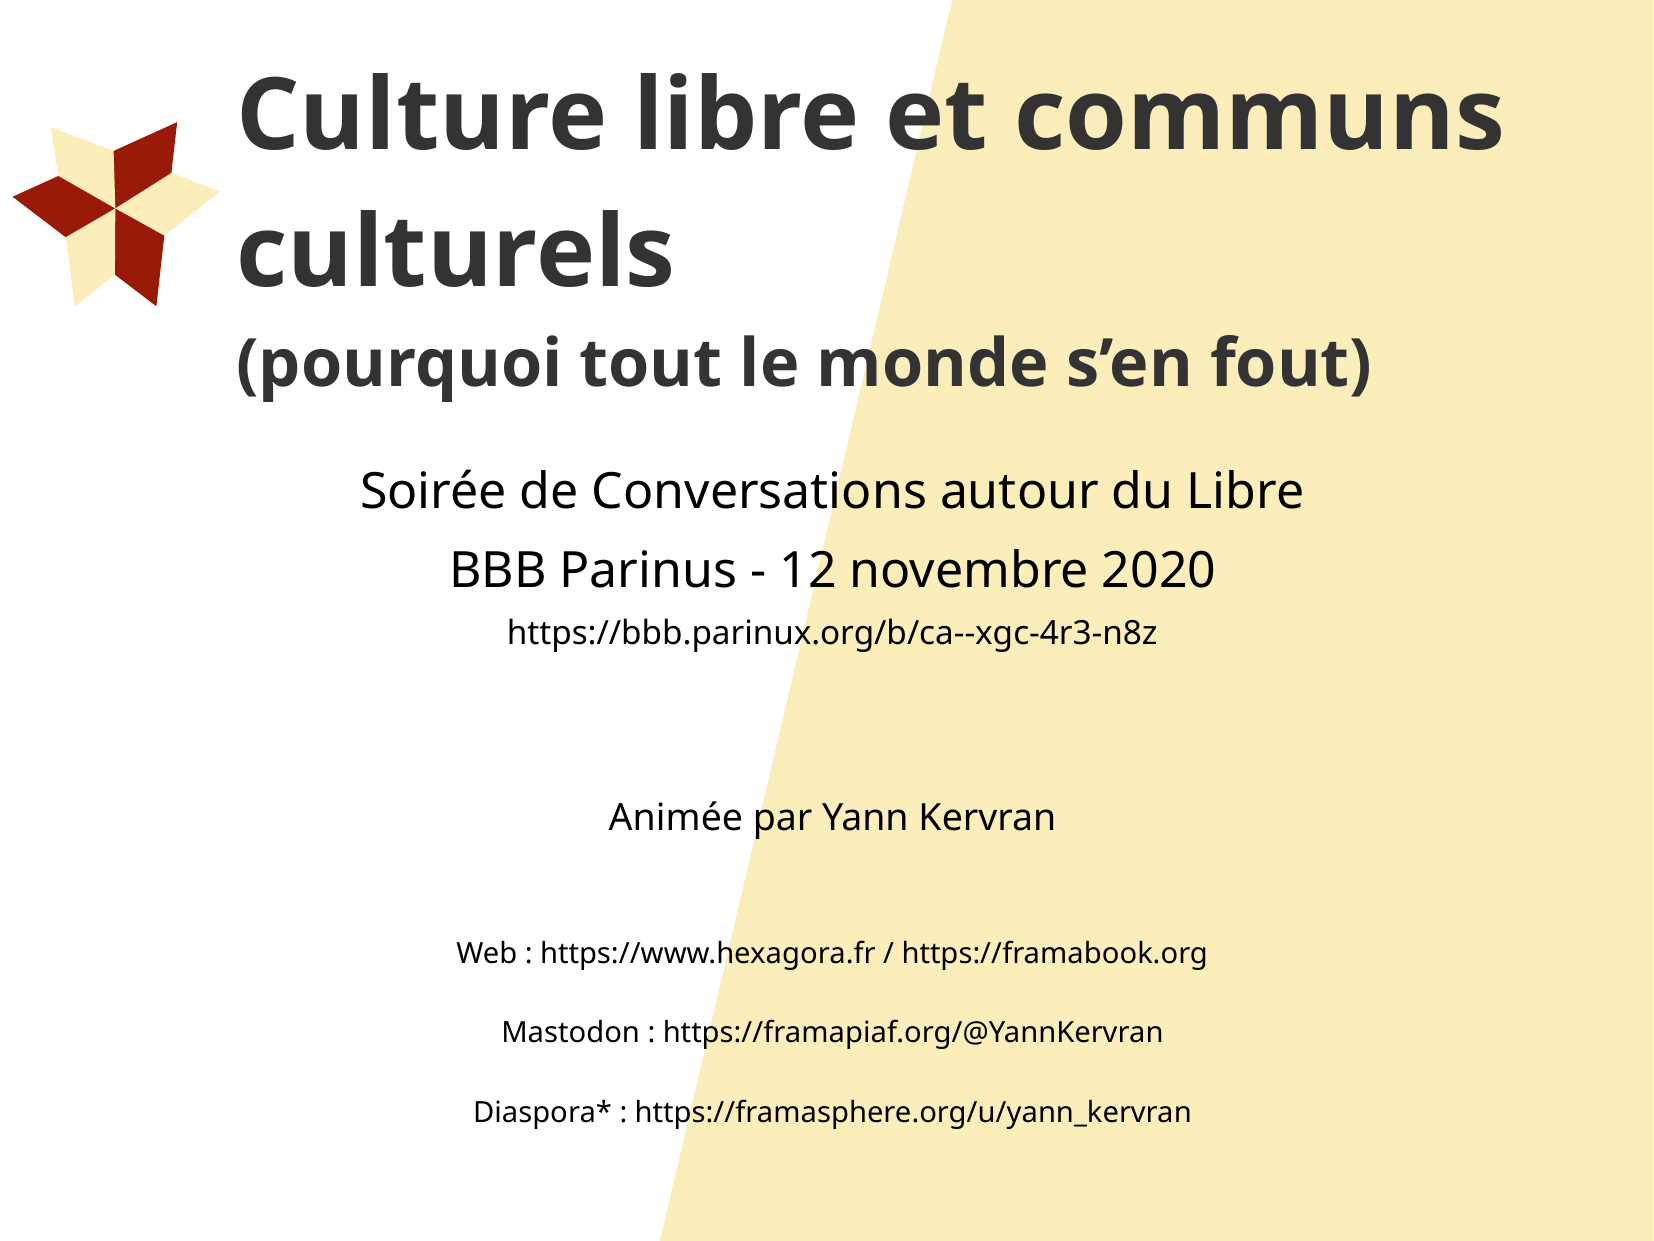

# Culture libre et communs culturels (pourquoi tout le monde s’en fout)
Soirée de Conversations autour du Libre
BBB Parinus - 12 novembre 2020
https://bbb.parinux.org/b/ca--xgc-4r3-n8z
Animée par Yann Kervran
Web : https://www.hexagora.fr / https://framabook.org
Mastodon : https://framapiaf.org/@YannKervran
Diaspora* : https://framasphere.org/u/yann_kervran